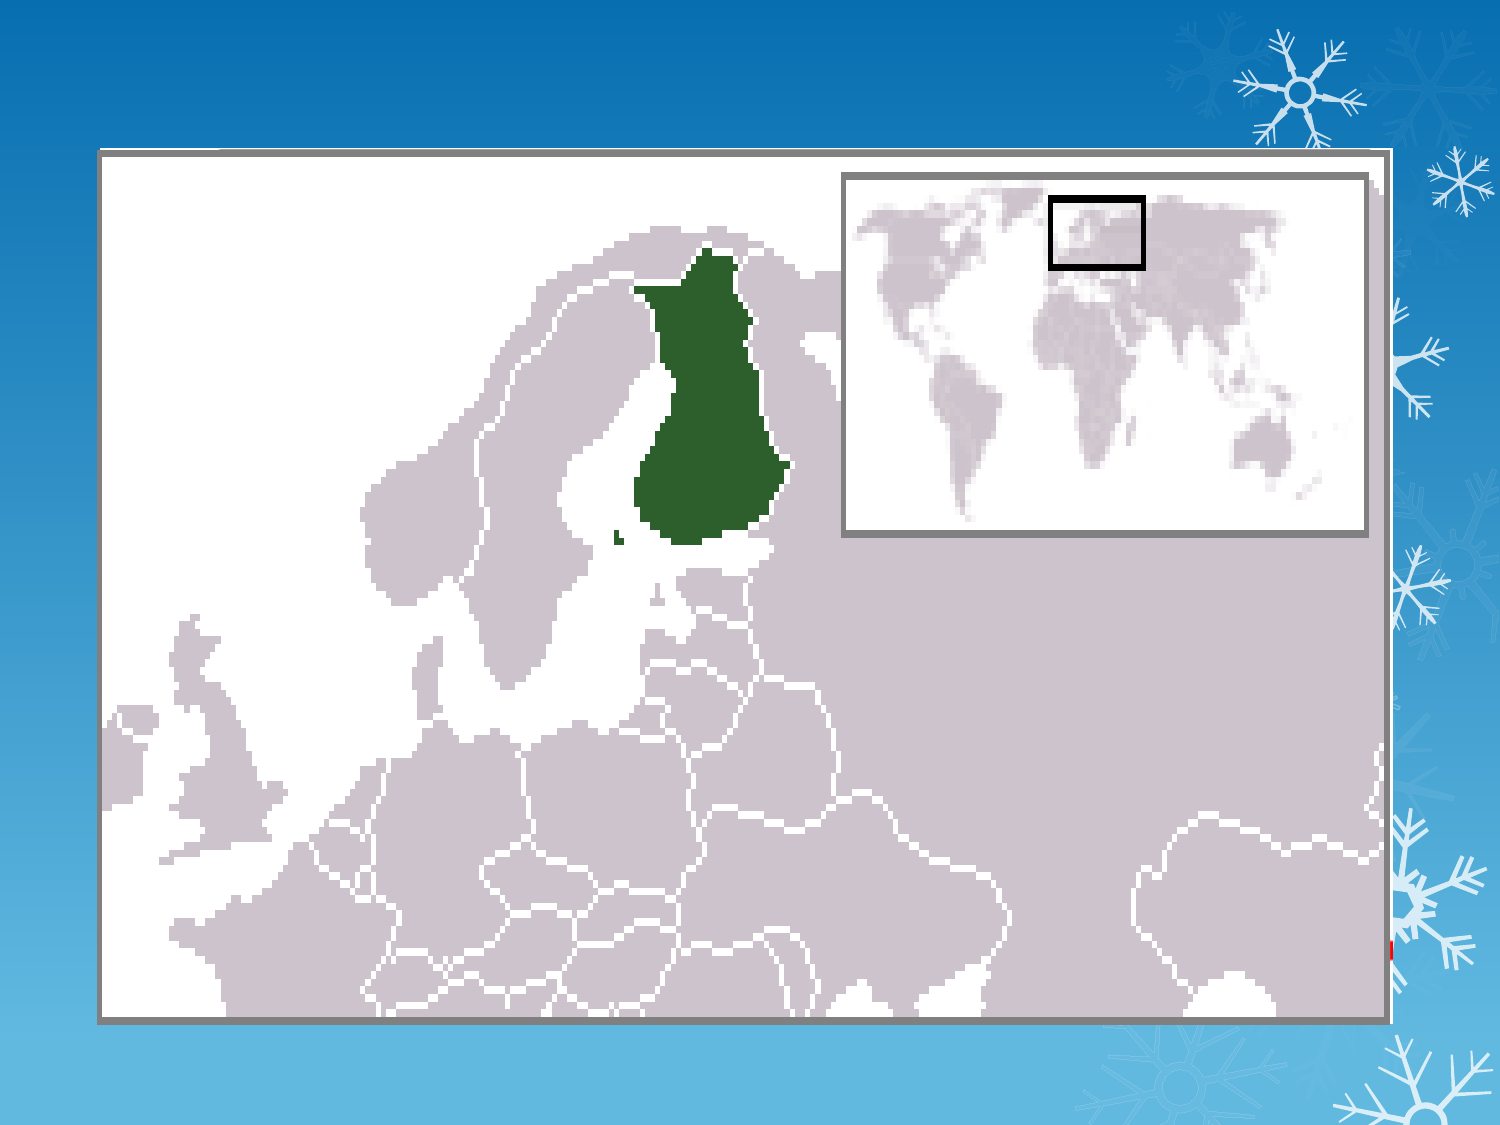

# Osnovni podatki
Glavno mesto Helsinki,
Sauli Niinistö; Jyrki Karainen,
Himna Maamme,
Velikost 337.030 km²;
 -305.470 km² kopnega 31.560 km² vode,
5.238.460 prebivalcev,
Finščina in švedščina,
Popolna svoboda veroizpovedi,
Leži na skandinavskem polotoku.